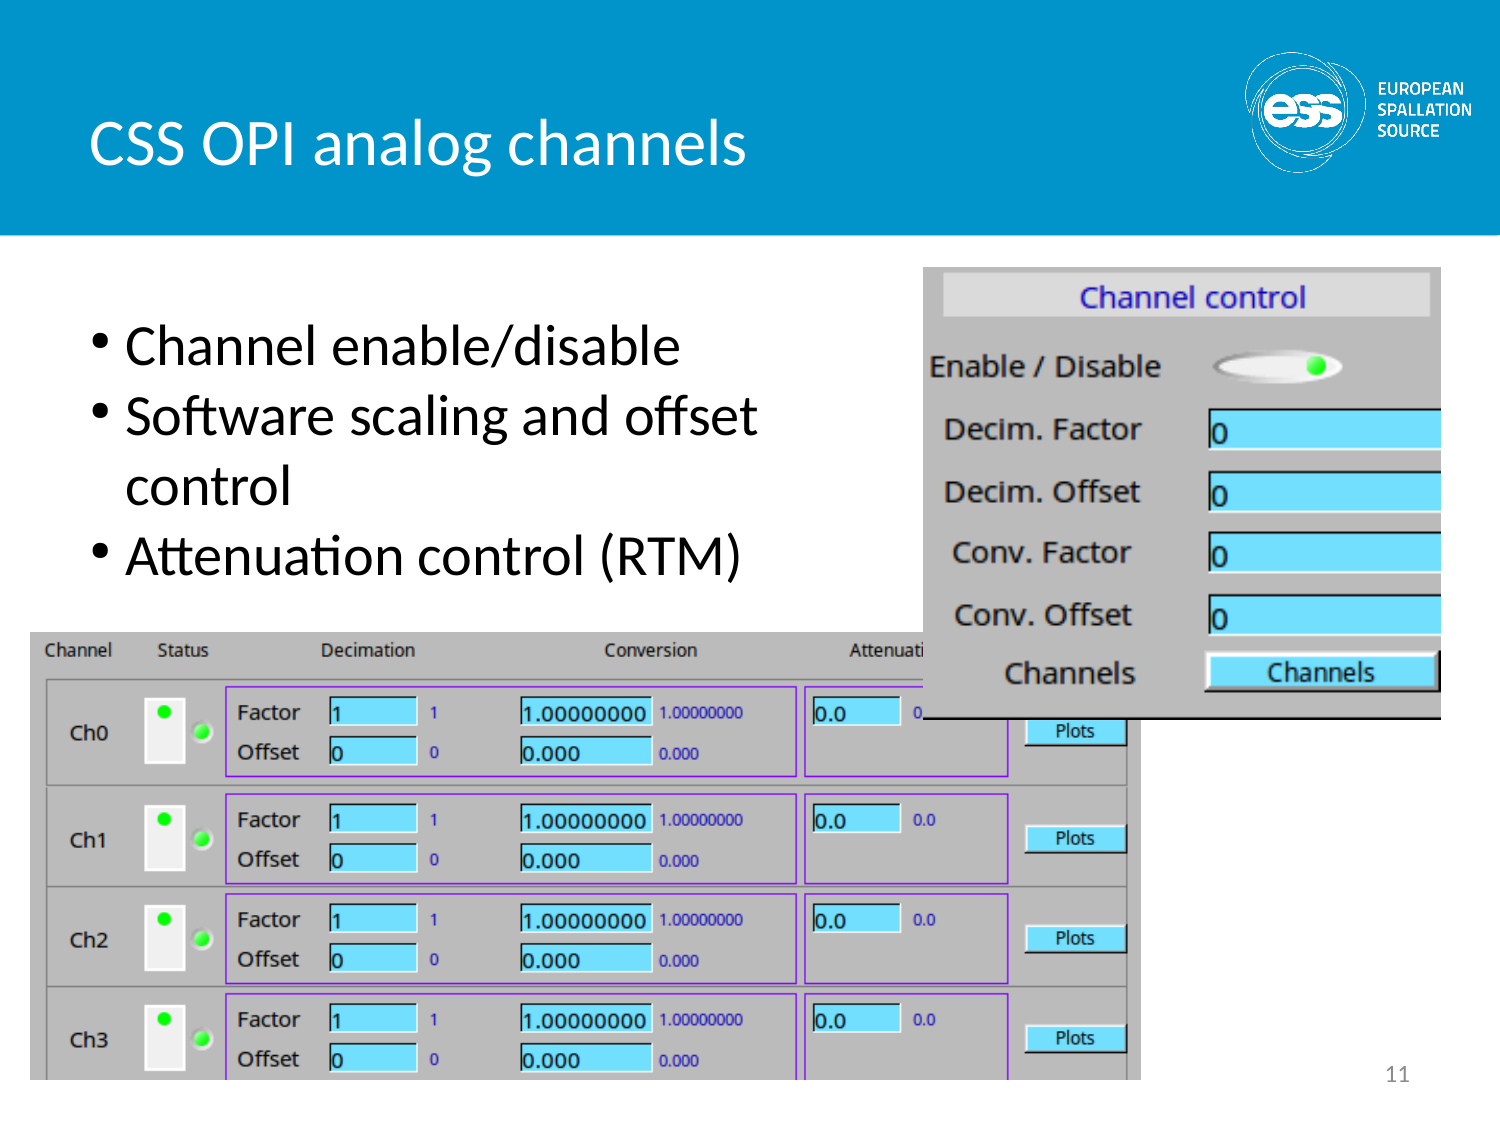

CSS OPI analog channels
Channel enable/disable
Software scaling and offset control
Attenuation control (RTM)